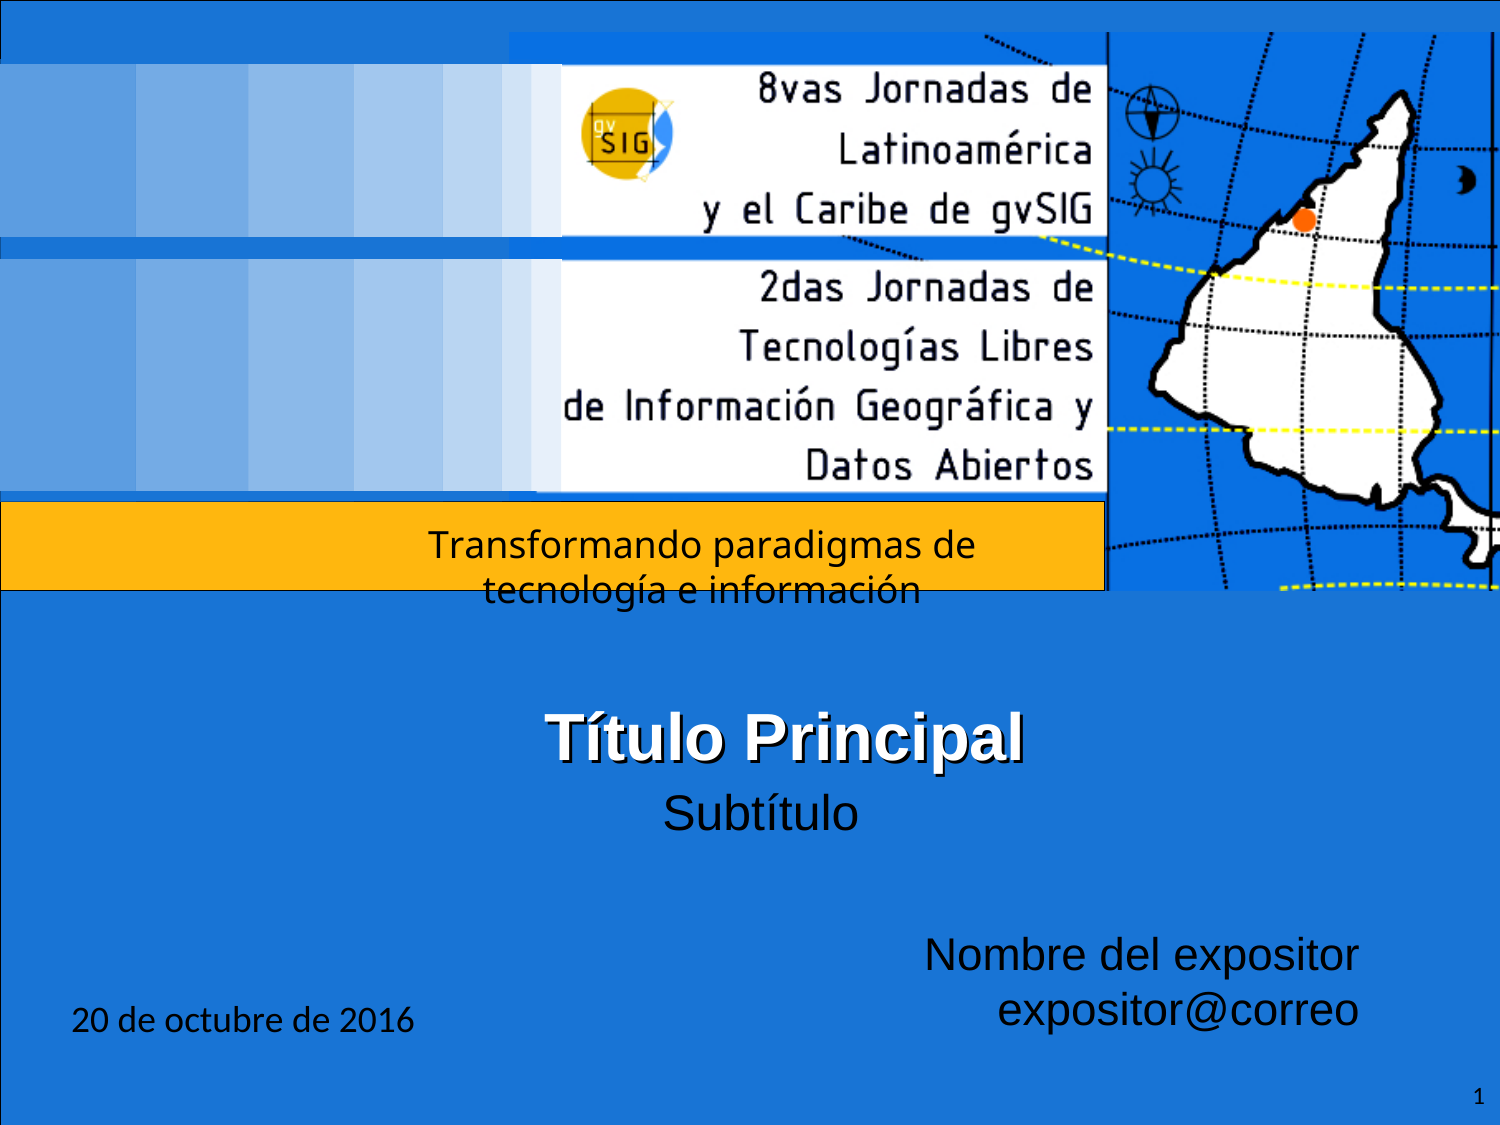

# Título Principal
Subtítulo
Nombre del expositor
expositor@correo
20 de octubre de 2016